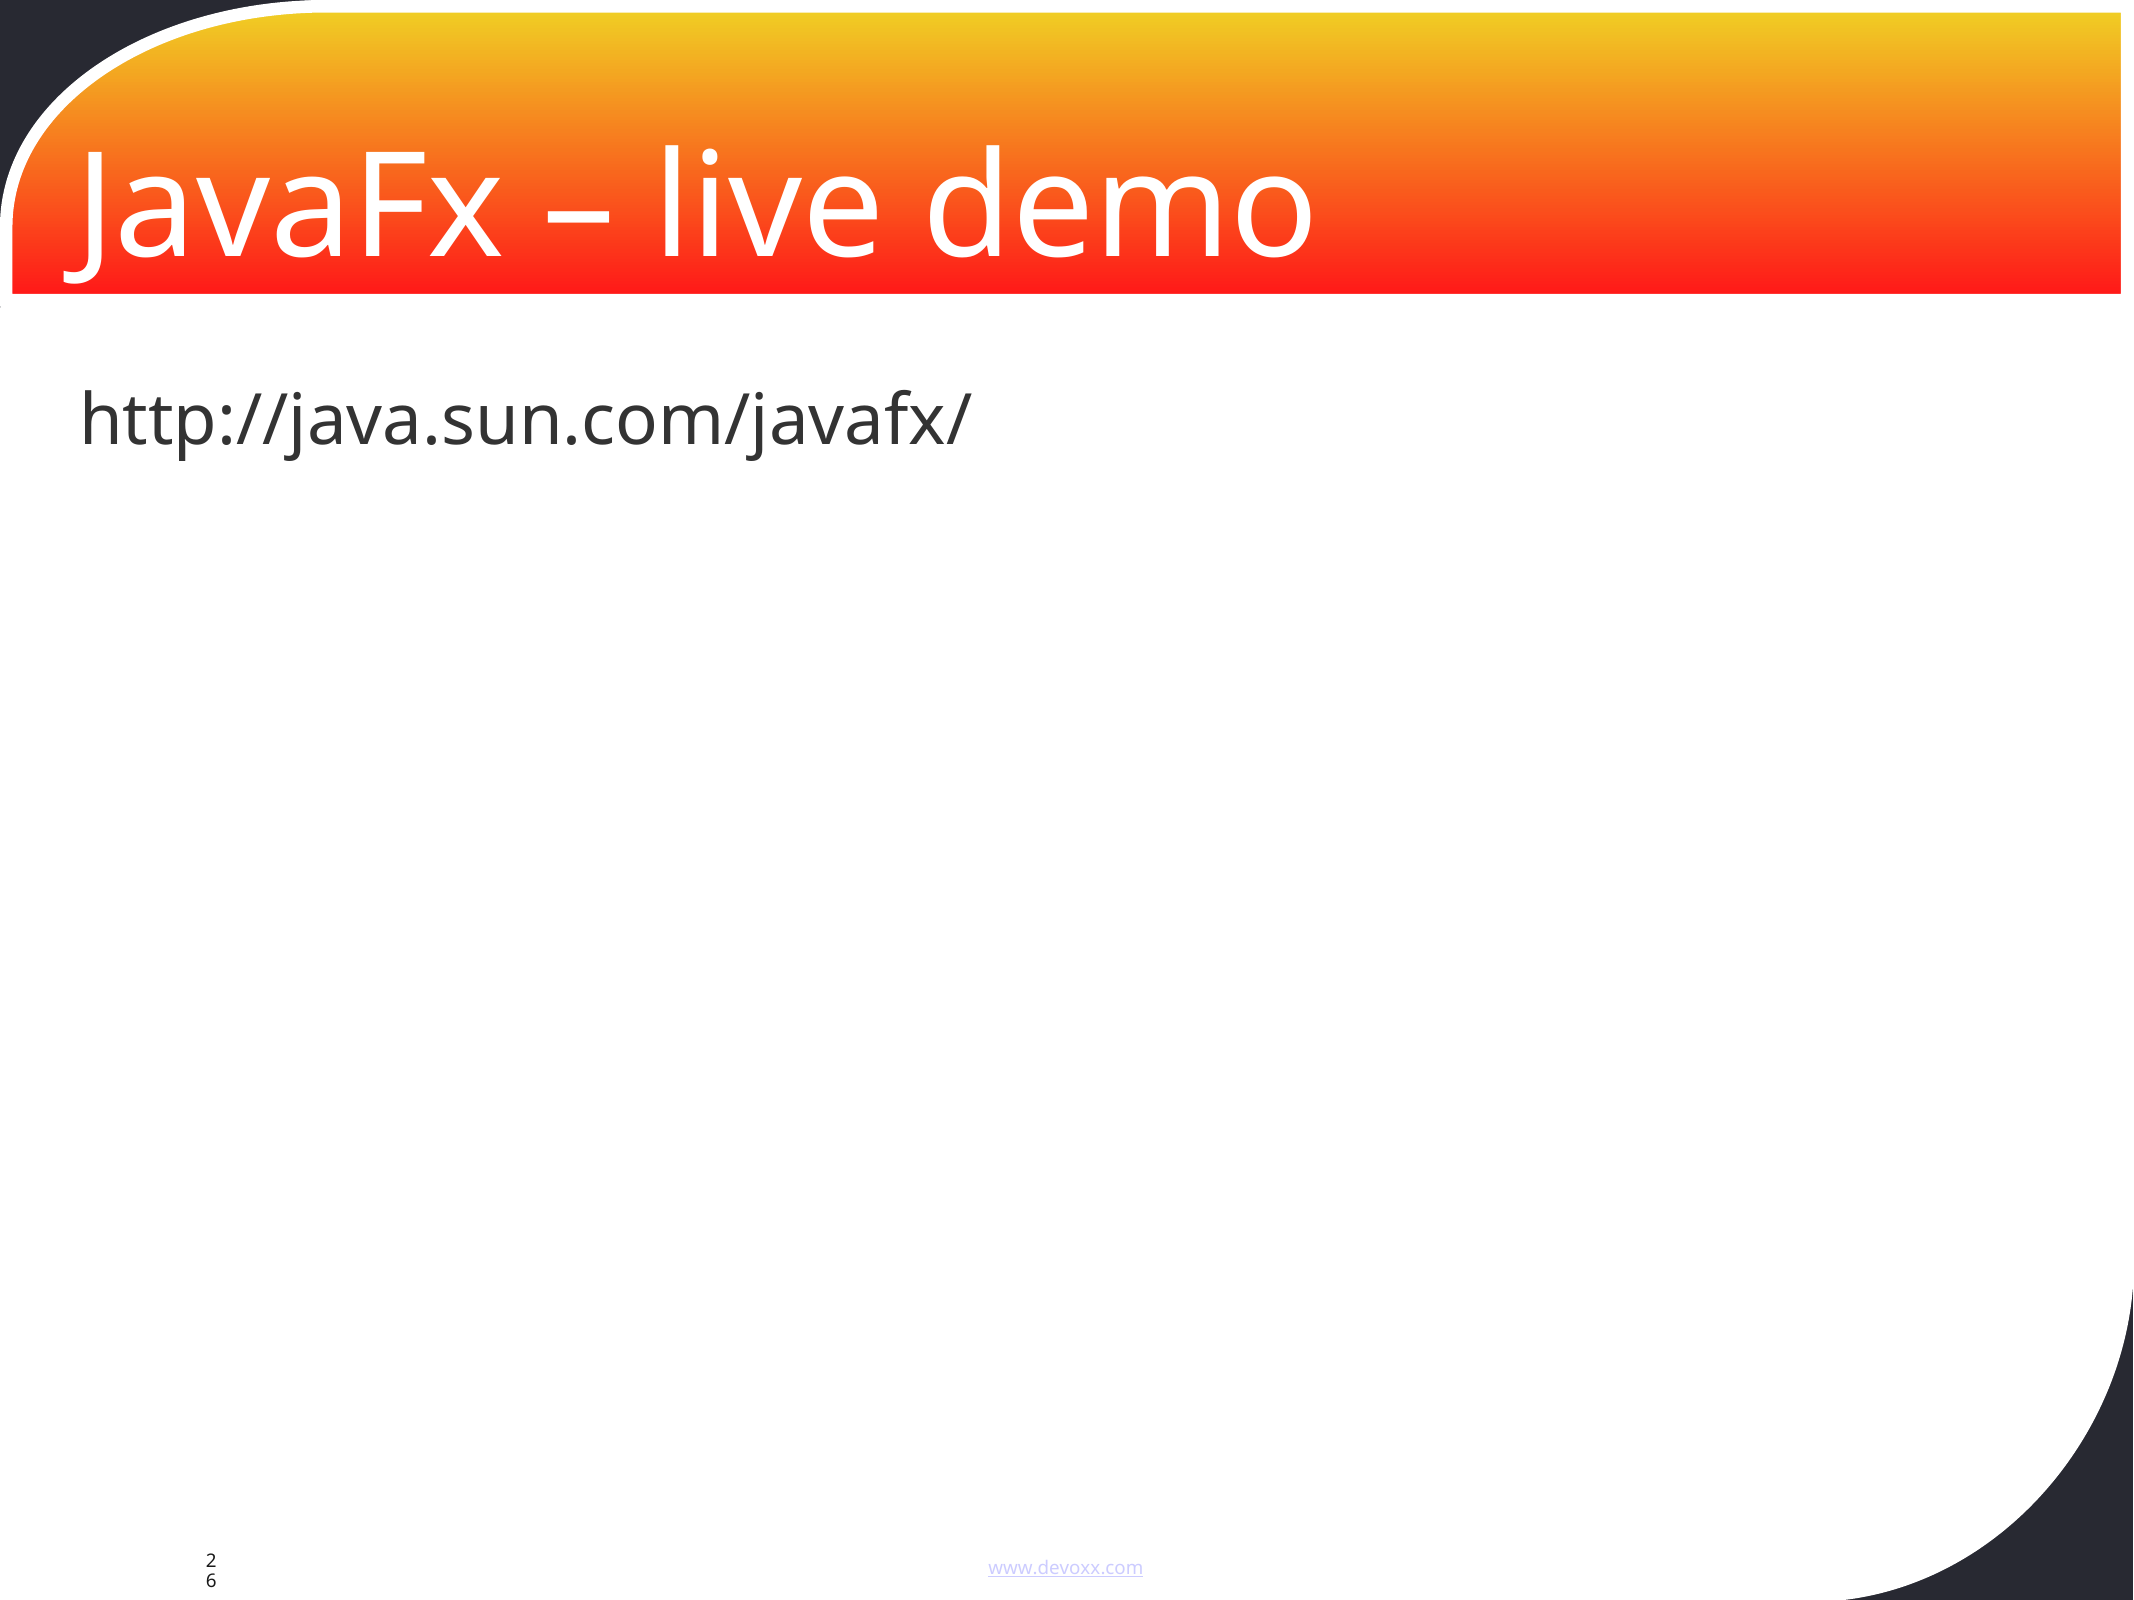

JavaFx – live demo
# http://java.sun.com/javafx/
26